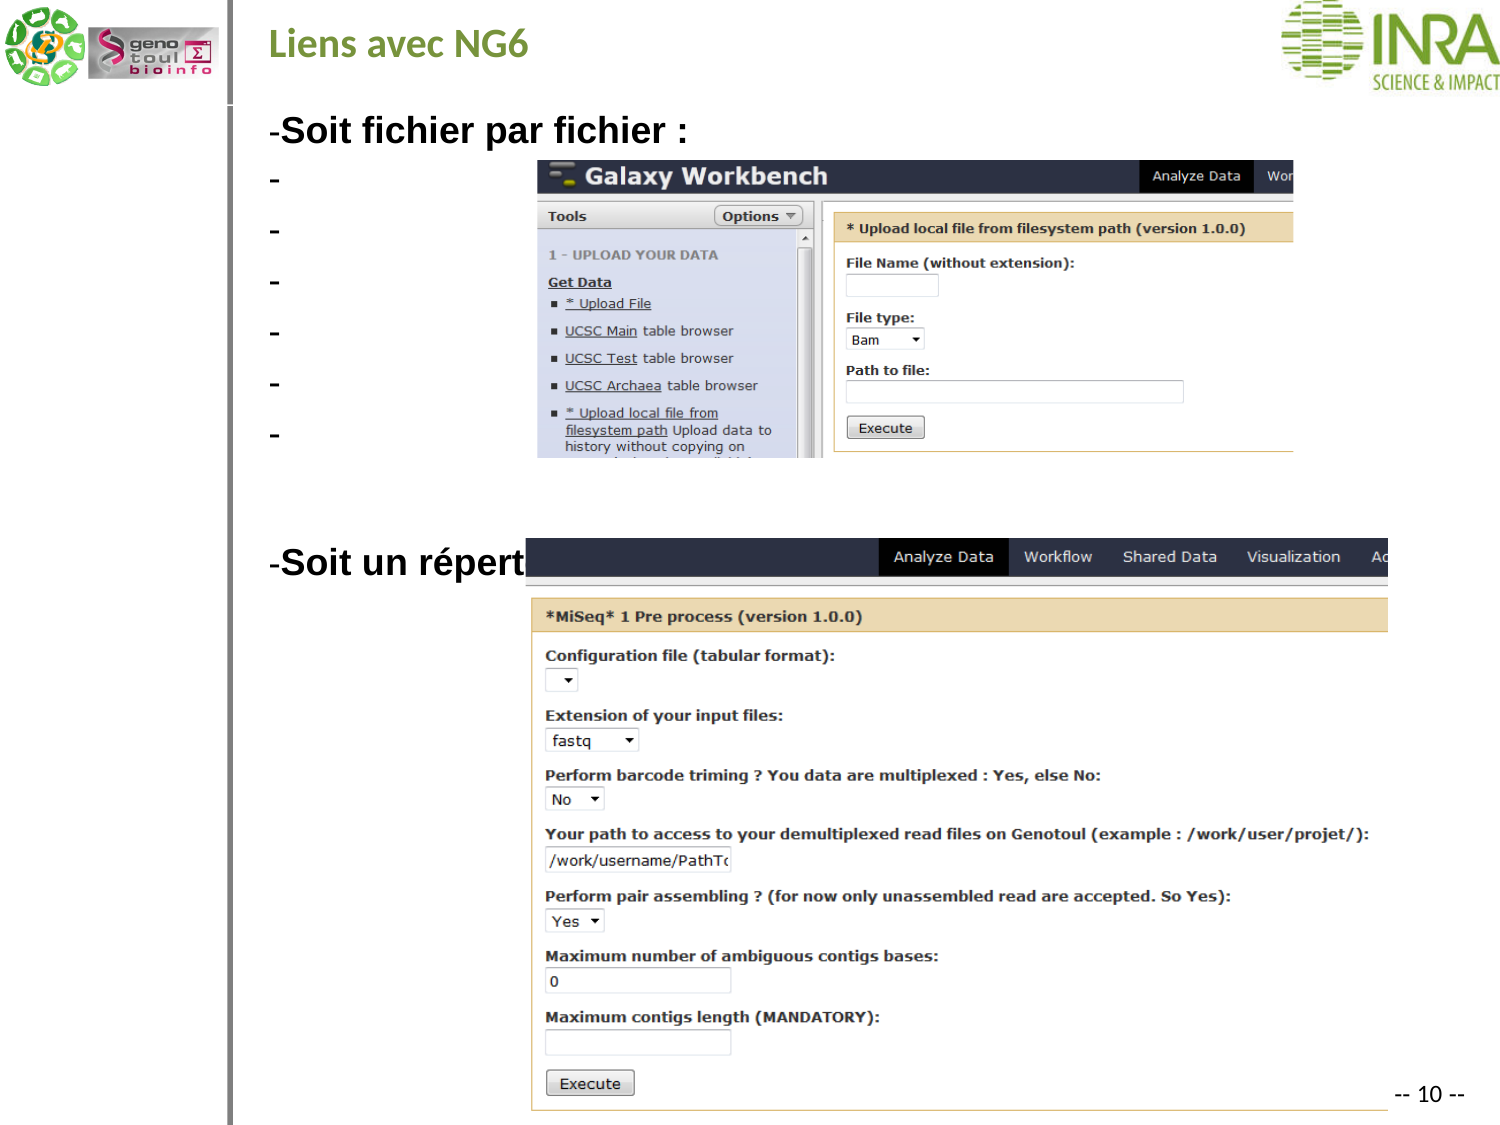

Liens avec NG6
Soit fichier par fichier :
Soit un répertoire de fichiers :